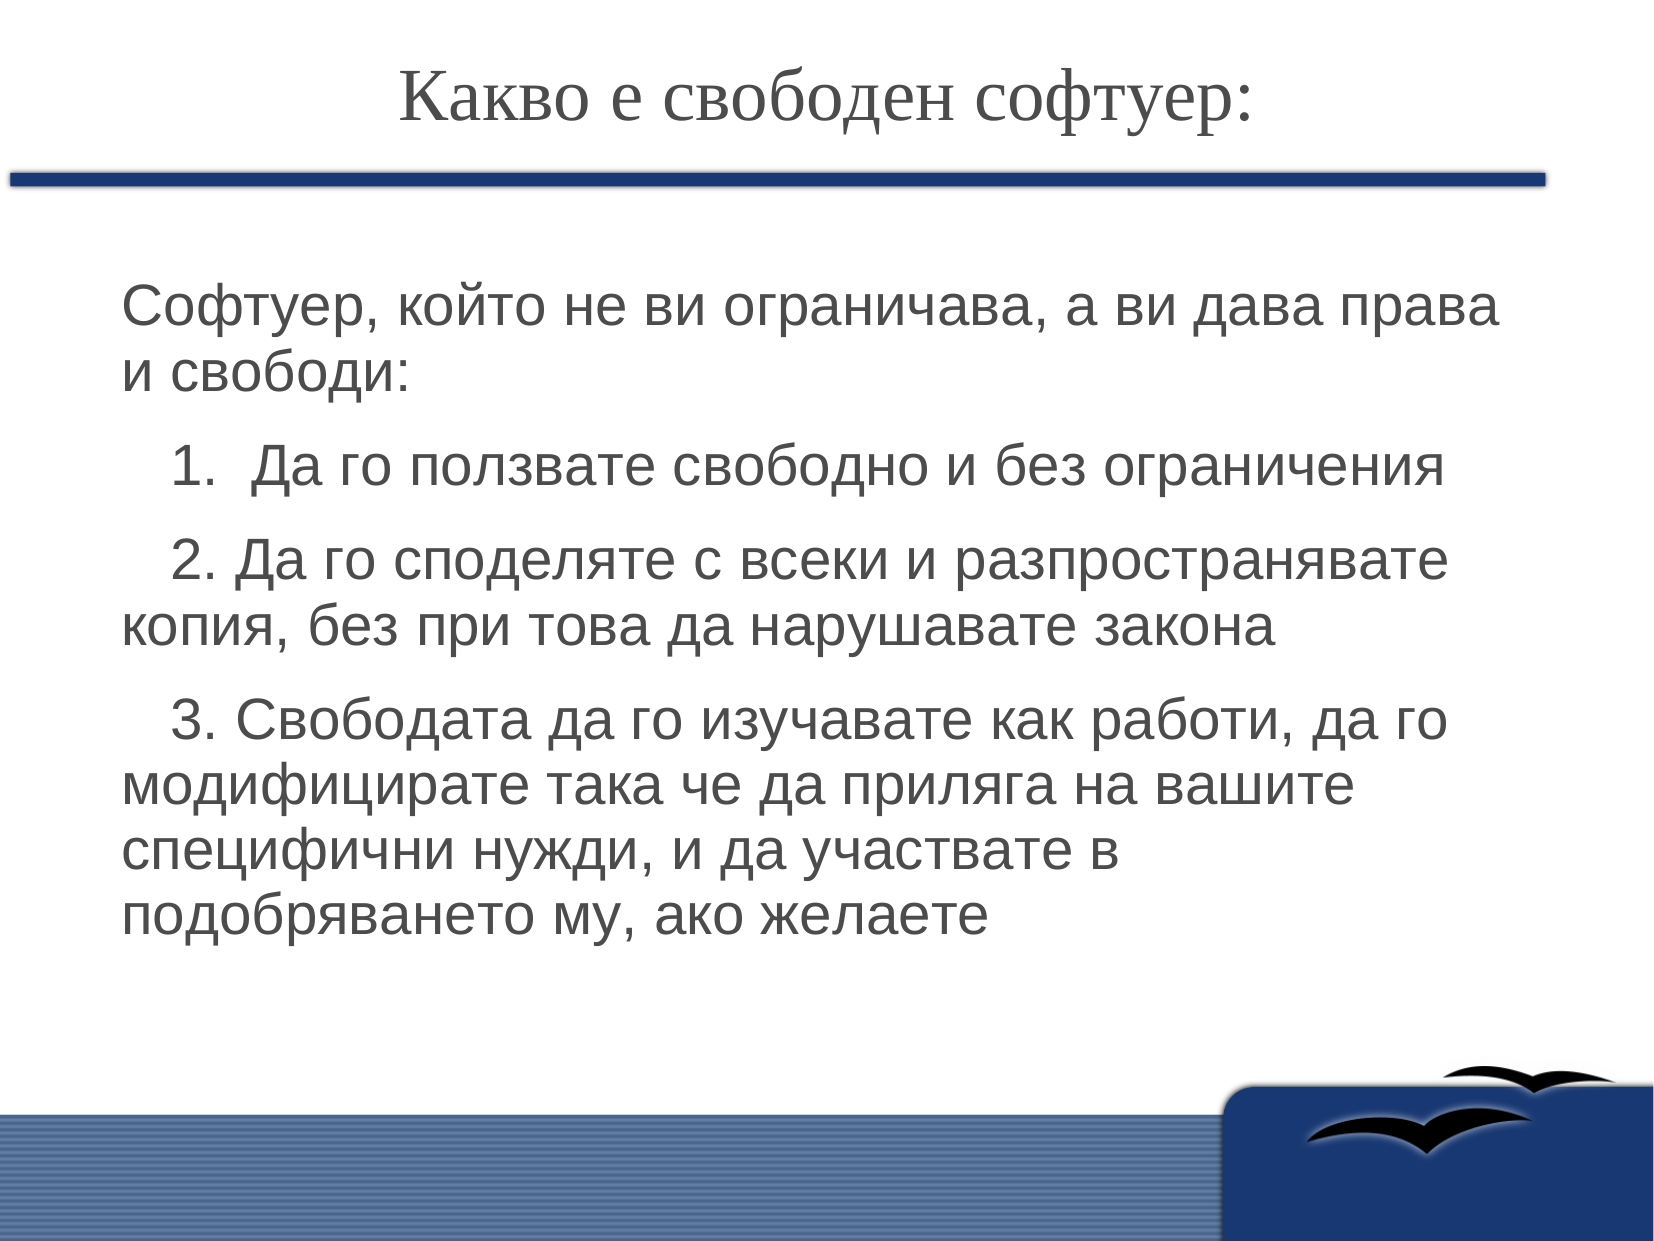

Какво е свободен софтуер:
# Софтуер, който не ви ограничава, а ви дава права и свободи:
 1. Да го ползвате свободно и без ограничения
 2. Да го споделяте с всеки и разпространявате копия, без при това да нарушавате закона
 3. Свободата да го изучавате как работи, да го модифицирате така че да приляга на вашите специфични нужди, и да участвате в подобряването му, ако желаете